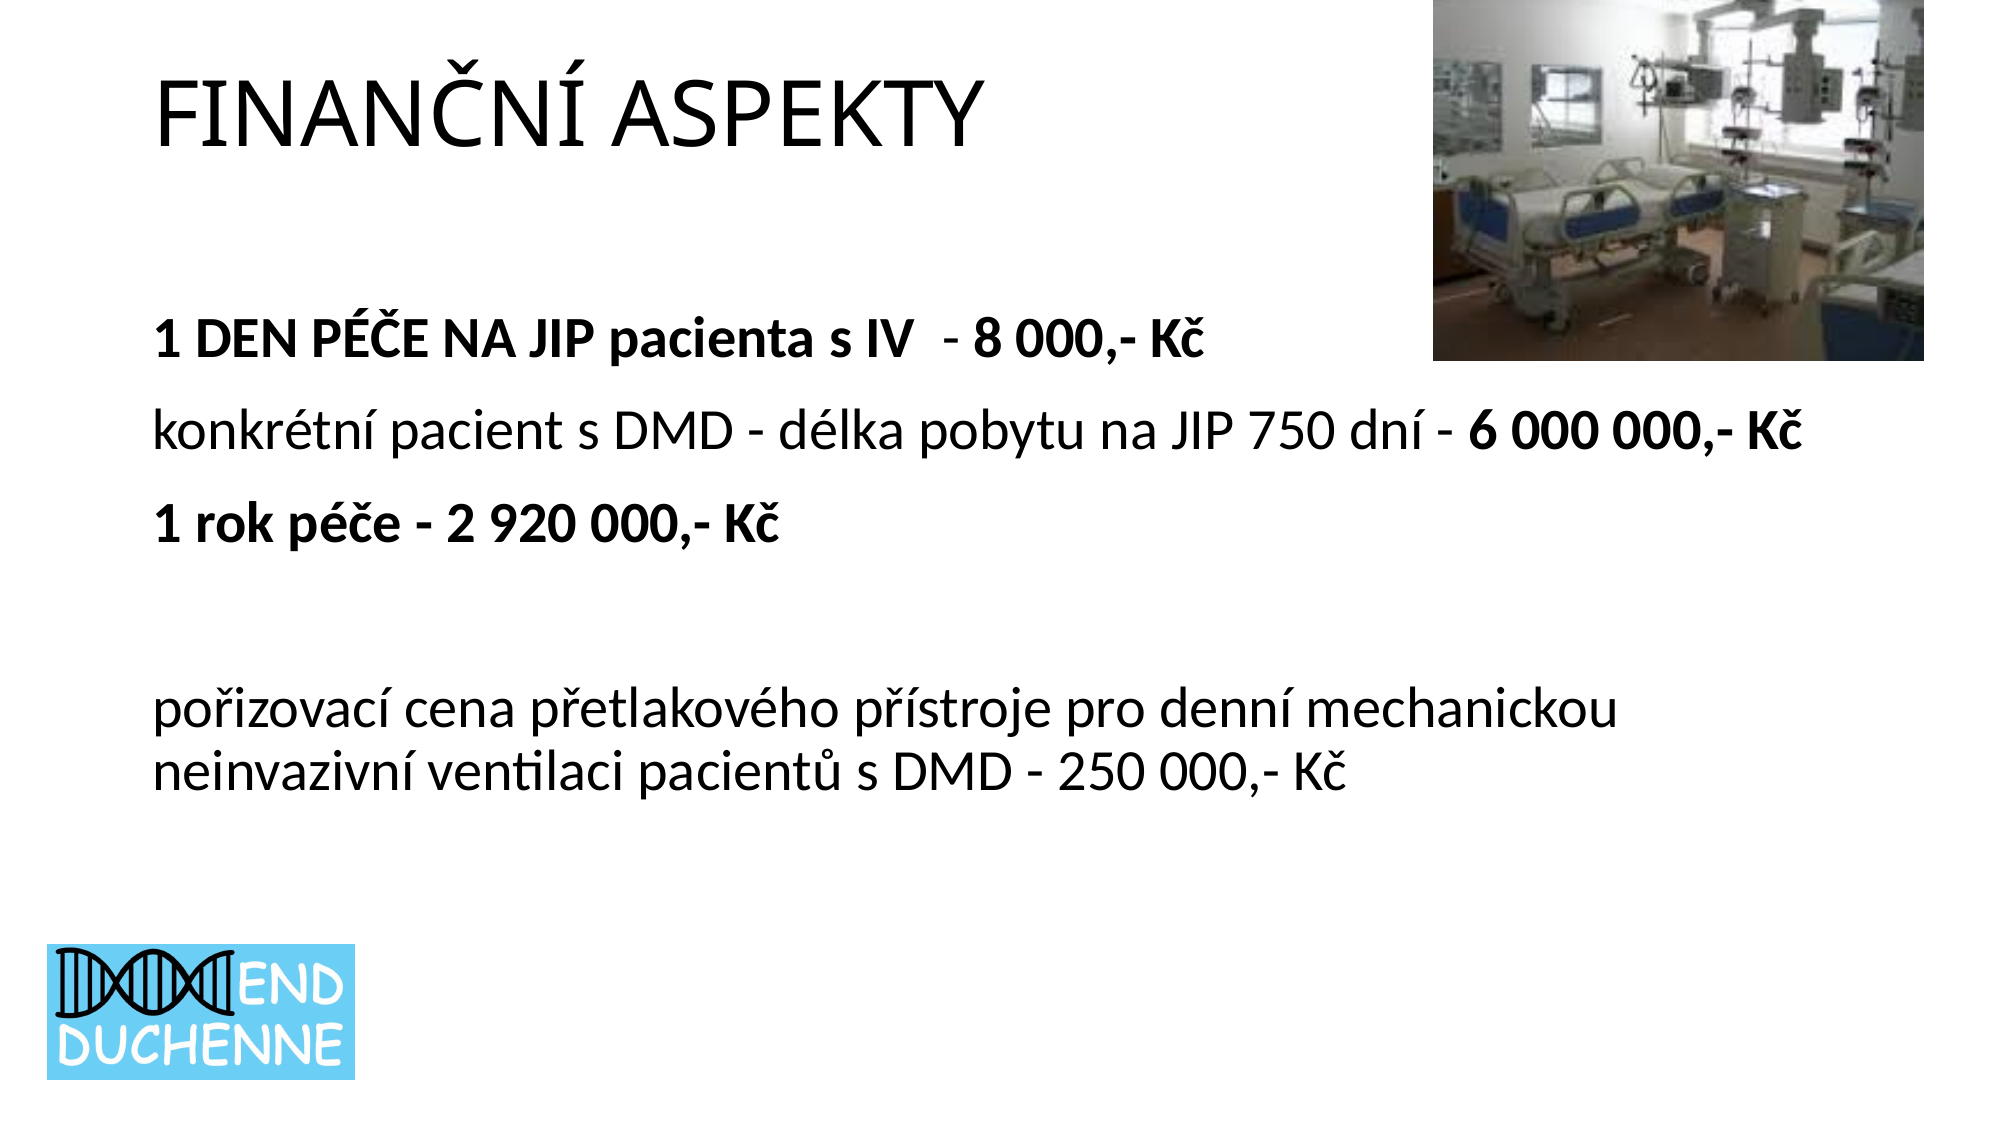

# FINANČNÍ ASPEKTY
1 DEN PÉČE NA JIP pacienta s IV - 8 000,- Kč
konkrétní pacient s DMD - délka pobytu na JIP 750 dní - 6 000 000,- Kč
1 rok péče - 2 920 000,- Kč
pořizovací cena přetlakového přístroje pro denní mechanickou neinvazivní ventilaci pacientů s DMD - 250 000,- Kč